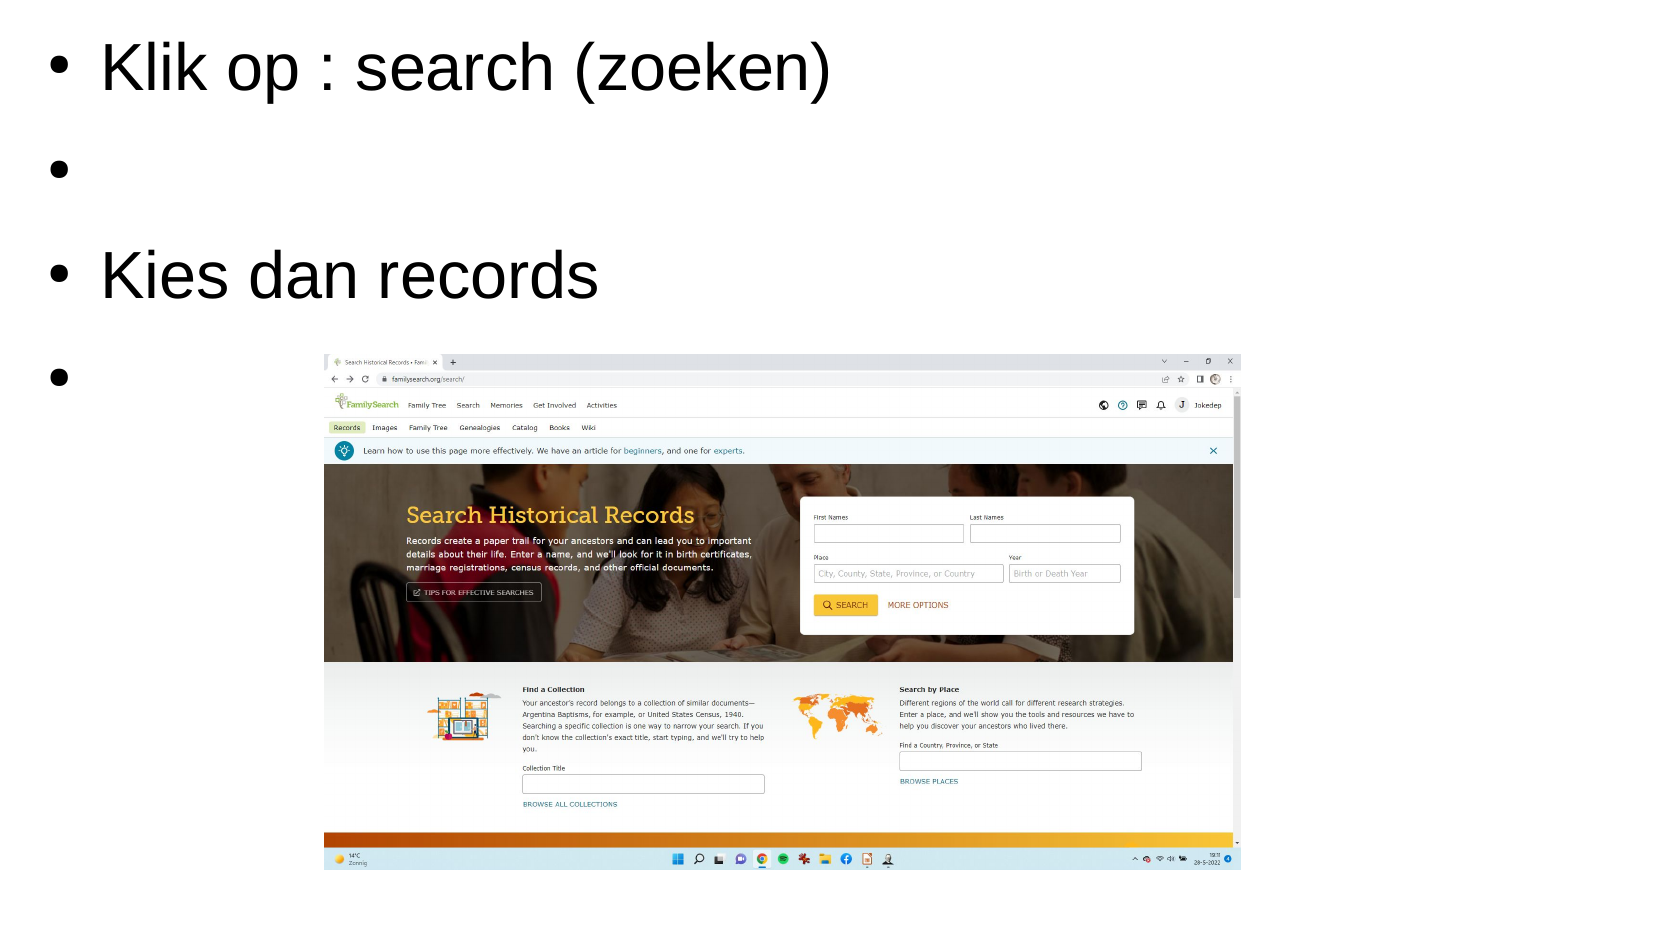

# Klik op : search (zoeken)
Kies dan records